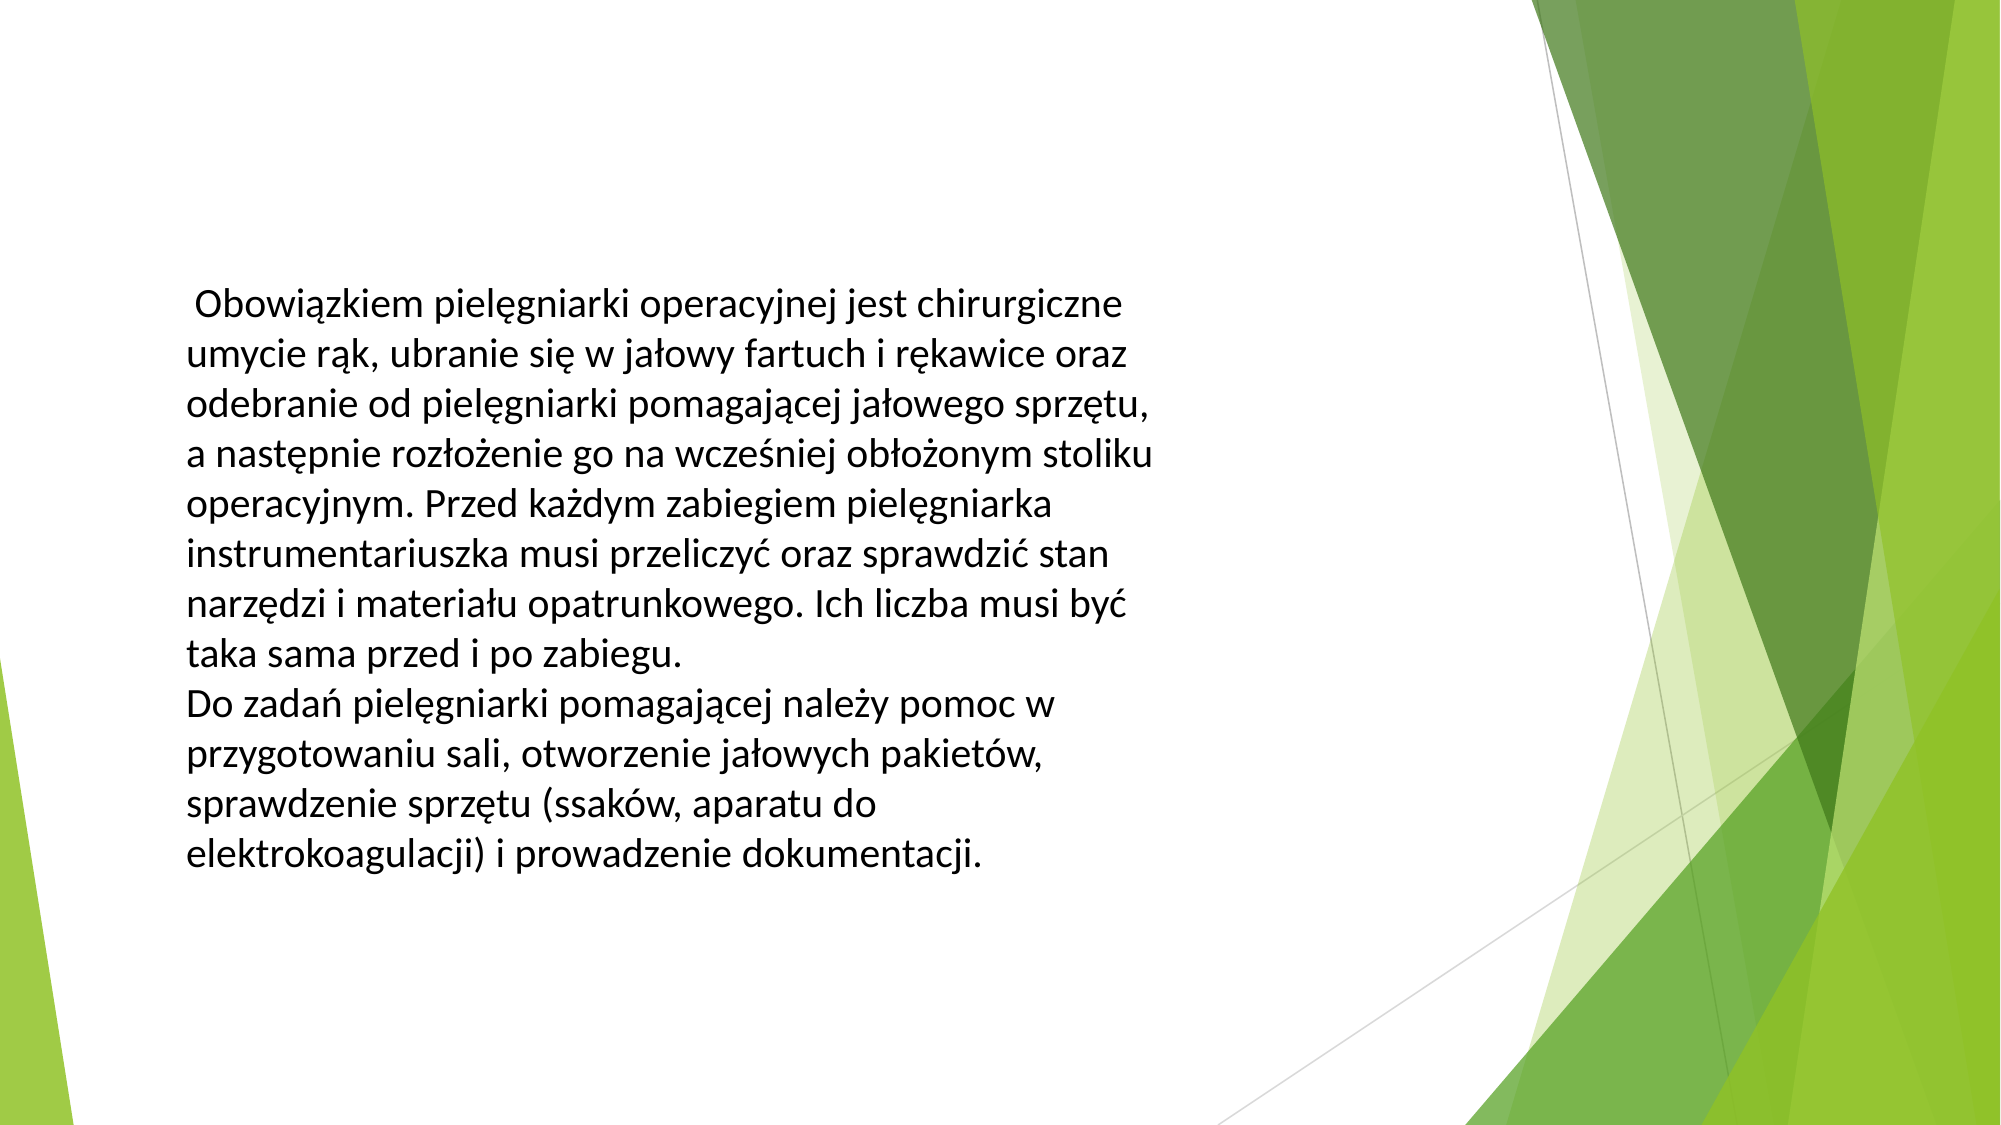

Obowiązkiem pielęgniarki operacyjnej jest chirurgiczne umycie rąk, ubranie się w jałowy fartuch i rękawice oraz odebranie od pielęgniarki pomagającej jałowego sprzętu, a następnie rozłożenie go na wcześniej obłożonym stoliku operacyjnym. Przed każdym zabiegiem pielęgniarka instrumentariuszka musi przeliczyć oraz sprawdzić stan narzędzi i materiału opatrunkowego. Ich liczba musi być taka sama przed i po zabiegu.
Do zadań pielęgniarki pomagającej należy pomoc w przygotowaniu sali, otworzenie jałowych pakietów, sprawdzenie sprzętu (ssaków, aparatu do elektrokoagulacji) i prowadzenie dokumentacji.